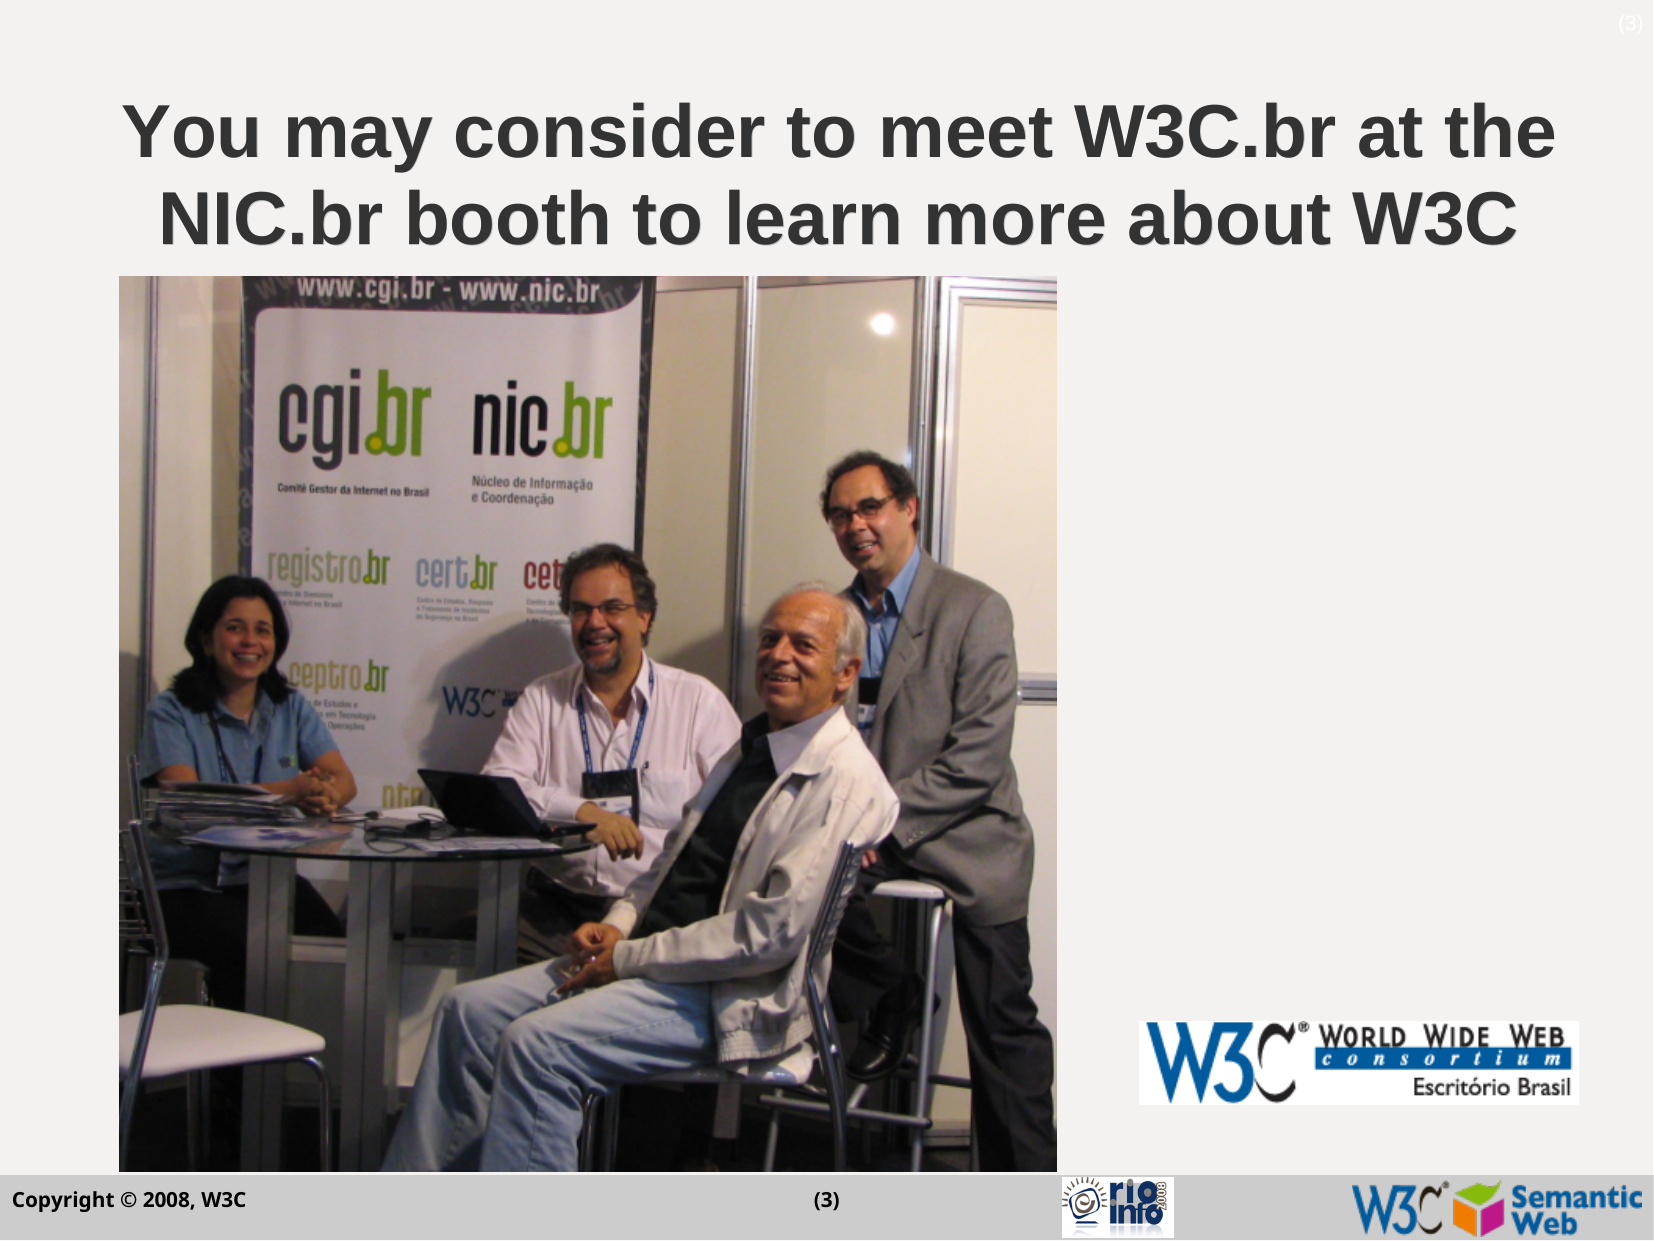

# You may consider to meet W3C.br at the NIC.br booth to learn more about W3C